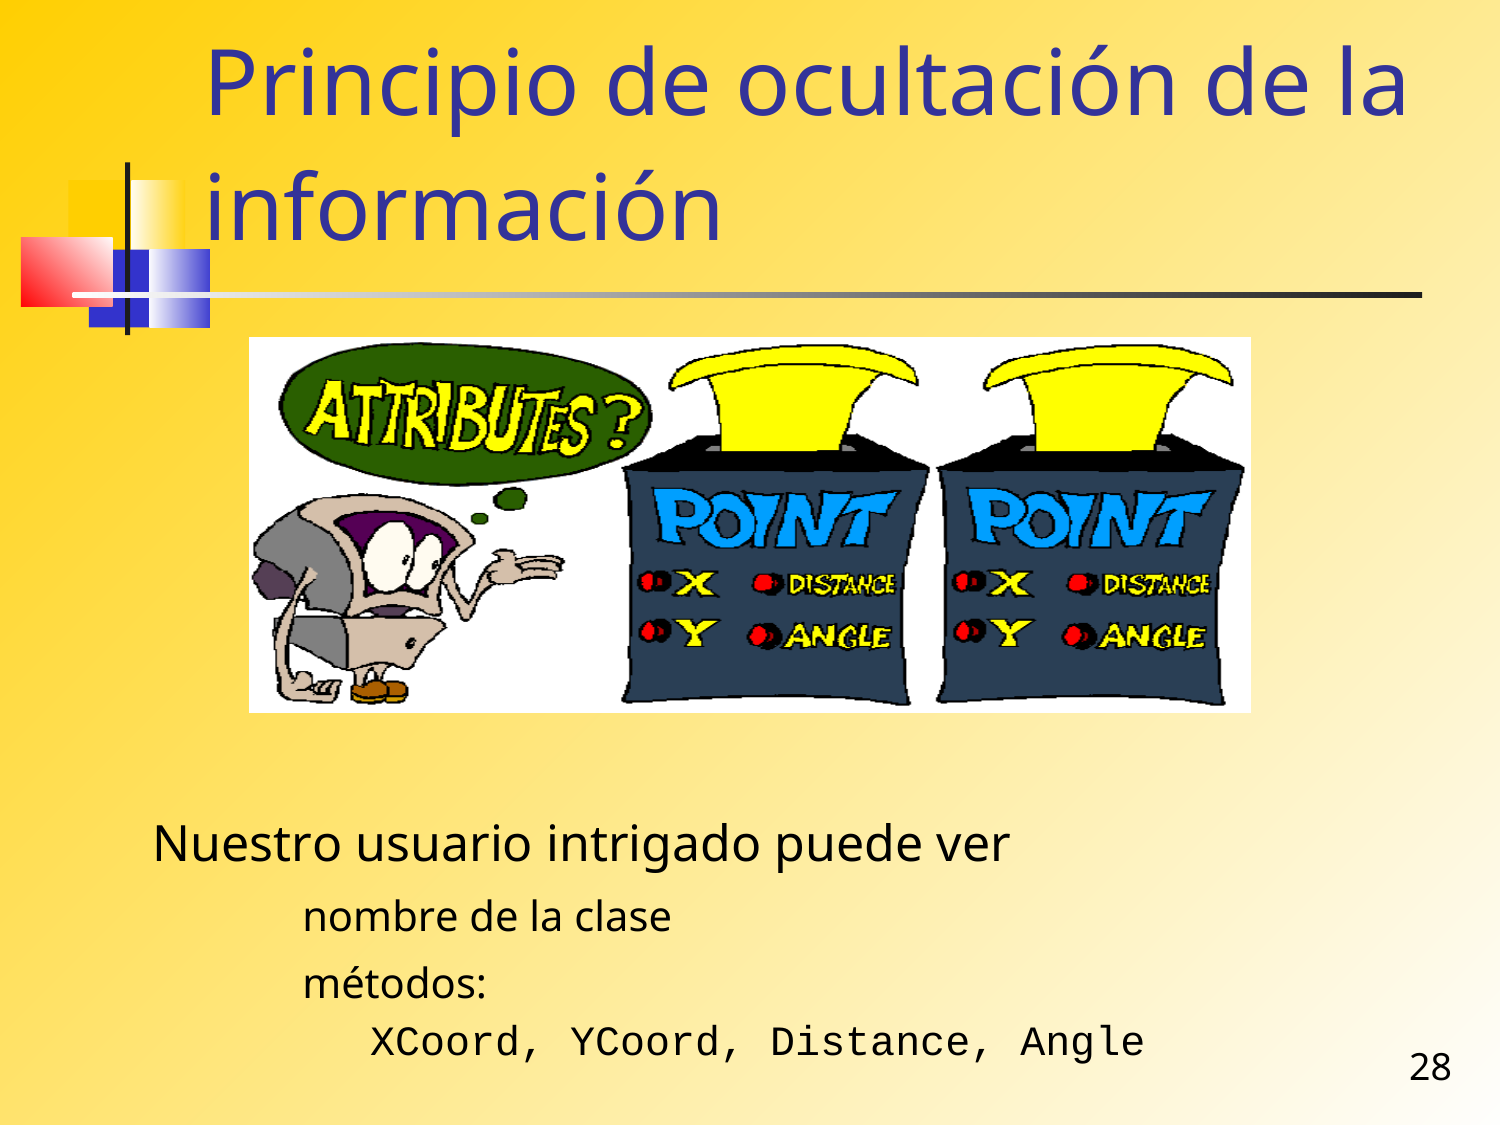

# Principio de ocultación de la información
Nuestro usuario intrigado puede ver
nombre de la clase
métodos:
XCoord, YCoord, Distance, Angle
28